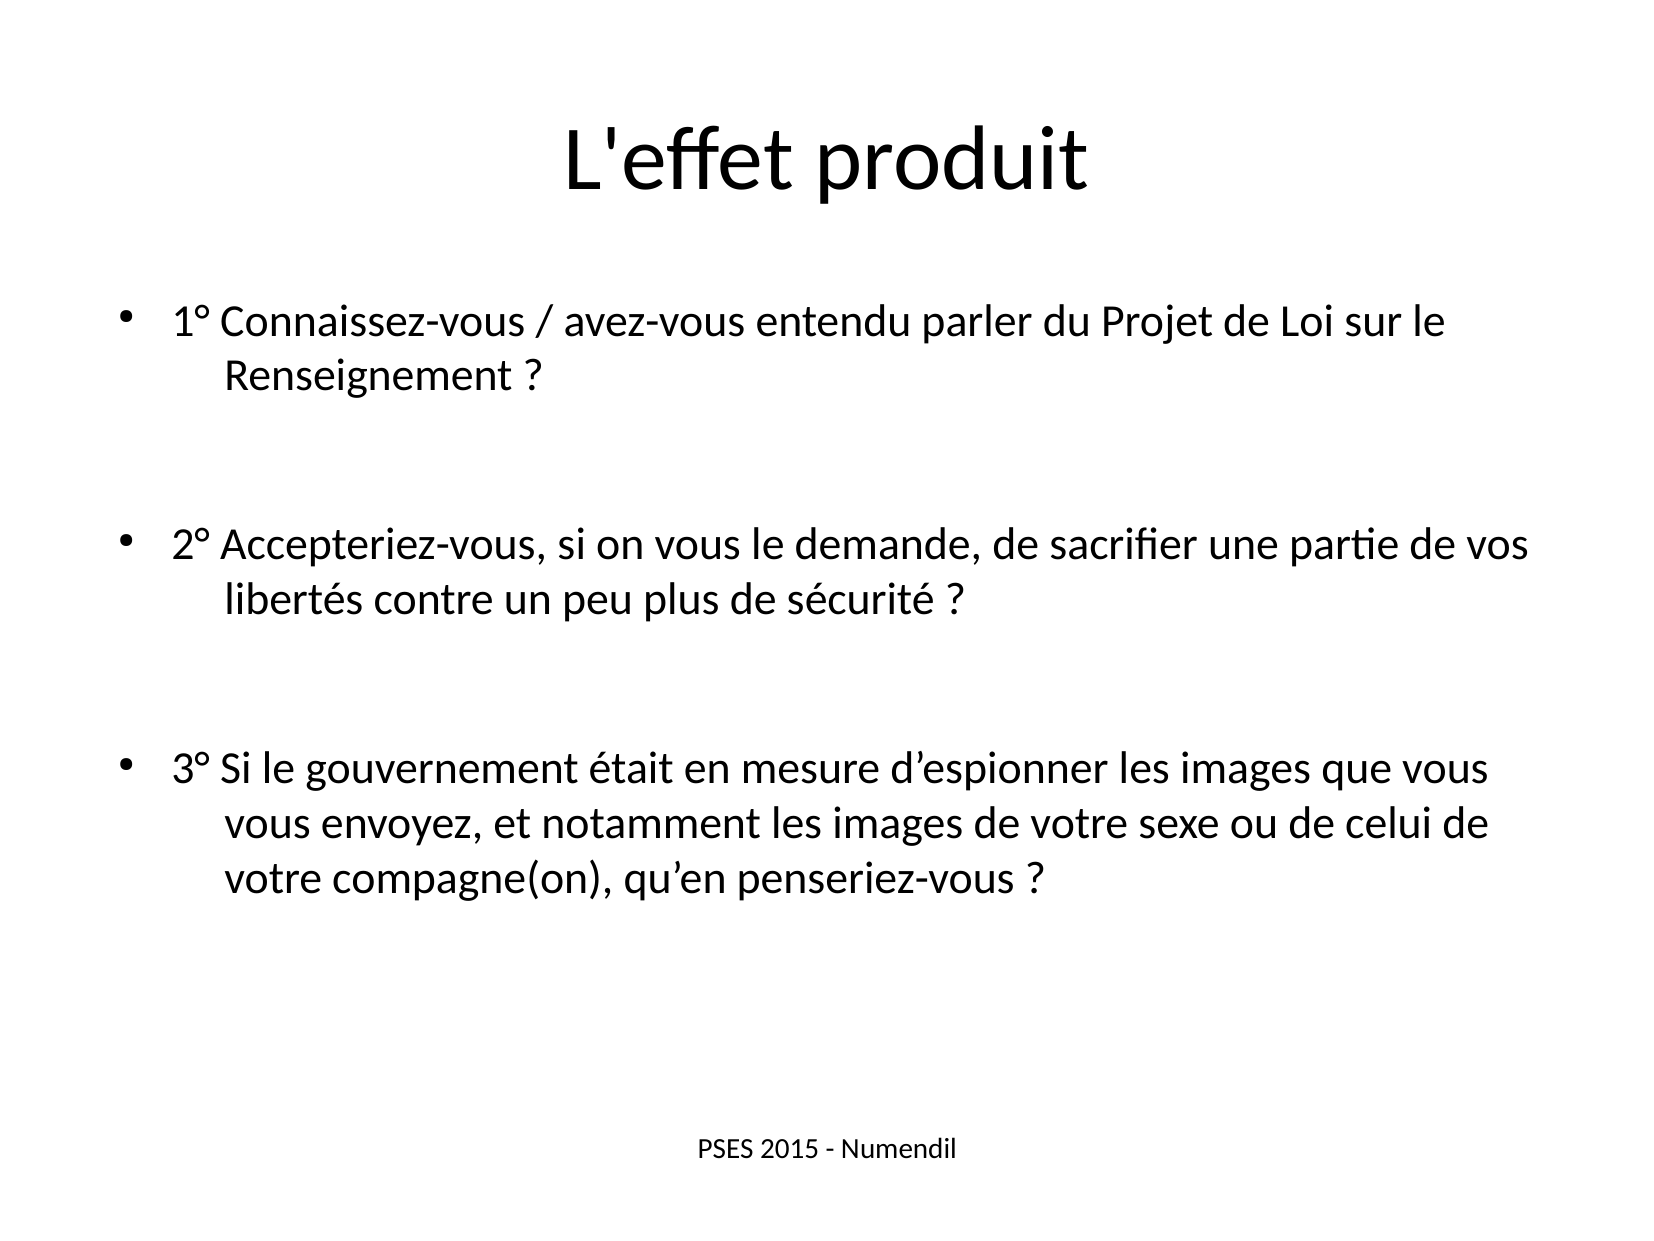

# L'effet produit
1° Connaissez-vous / avez-vous entendu parler du Projet de Loi sur le Renseignement ?
2° Accepteriez-vous, si on vous le demande, de sacrifier une partie de vos libertés contre un peu plus de sécurité ?
3° Si le gouvernement était en mesure d’espionner les images que vous vous envoyez, et notamment les images de votre sexe ou de celui de votre compagne(on), qu’en penseriez-vous ?
PSES 2015 - Numendil
PSES 2015 - Numendil